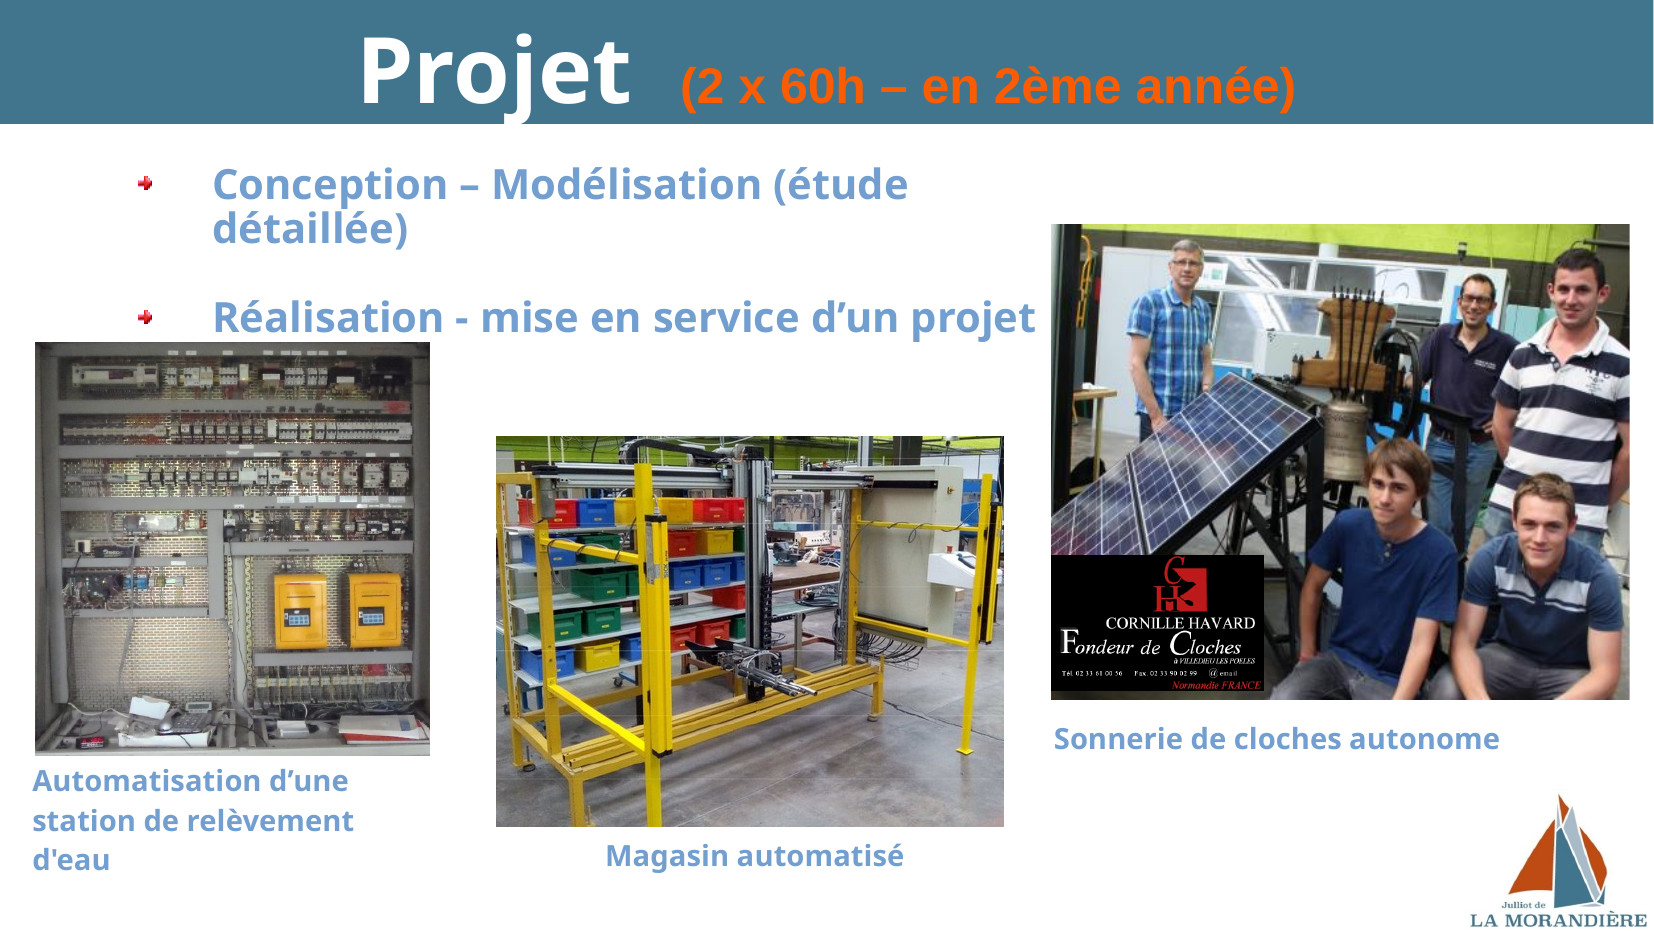

# Projet (2 x 60h – en 2ème année)
Conception – Modélisation (étude détaillée)
Réalisation - mise en service d’un projet
Sonnerie de cloches autonome
Automatisation d’une station de relèvement d'eau
Magasin automatisé